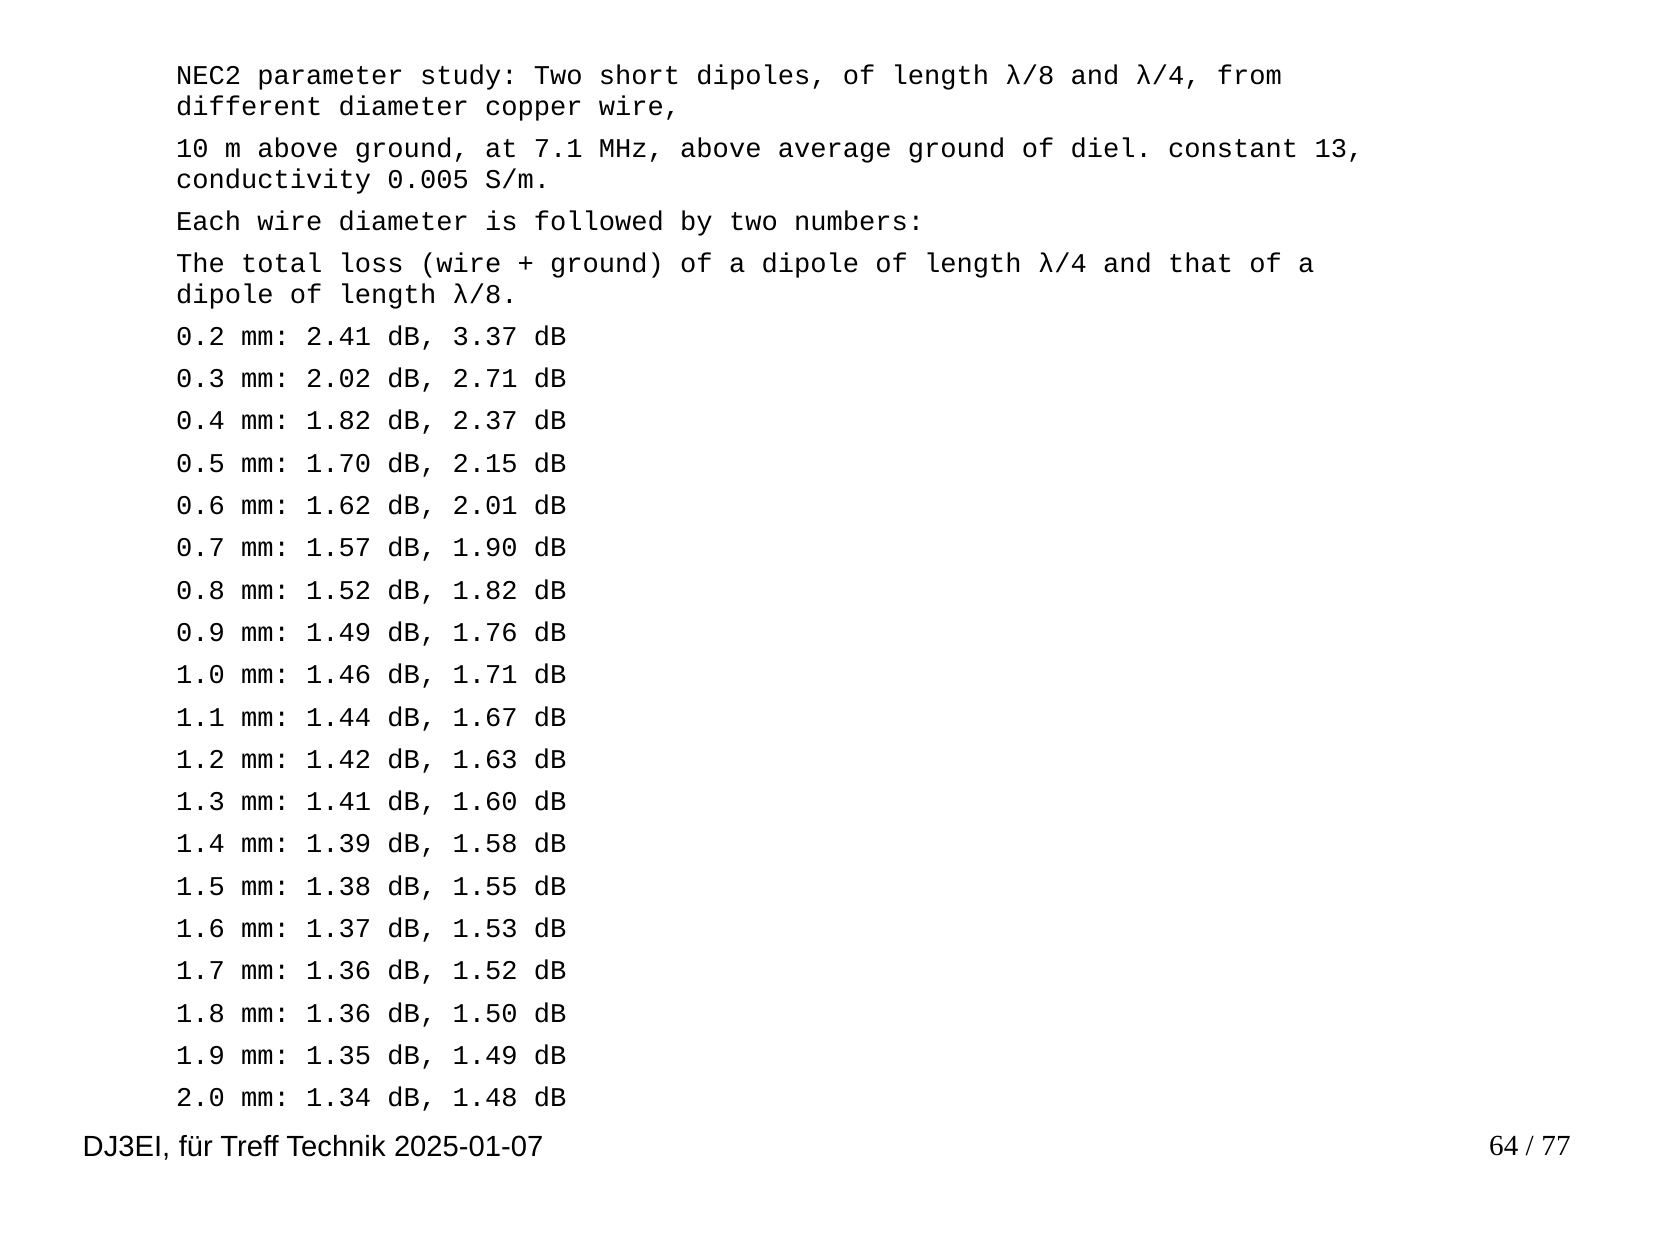

NEC2 parameter study: Two short dipoles, of length λ/8 and λ/4, from different diameter copper wire,
10 m above ground, at 7.1 MHz, above average ground of diel. constant 13, conductivity 0.005 S/m.
Each wire diameter is followed by two numbers:
The total loss (wire + ground) of a dipole of length λ/4 and that of a dipole of length λ/8.
0.2 mm: 2.41 dB, 3.37 dB
0.3 mm: 2.02 dB, 2.71 dB
0.4 mm: 1.82 dB, 2.37 dB
0.5 mm: 1.70 dB, 2.15 dB
0.6 mm: 1.62 dB, 2.01 dB
0.7 mm: 1.57 dB, 1.90 dB
0.8 mm: 1.52 dB, 1.82 dB
0.9 mm: 1.49 dB, 1.76 dB
1.0 mm: 1.46 dB, 1.71 dB
1.1 mm: 1.44 dB, 1.67 dB
1.2 mm: 1.42 dB, 1.63 dB
1.3 mm: 1.41 dB, 1.60 dB
1.4 mm: 1.39 dB, 1.58 dB
1.5 mm: 1.38 dB, 1.55 dB
1.6 mm: 1.37 dB, 1.53 dB
1.7 mm: 1.36 dB, 1.52 dB
1.8 mm: 1.36 dB, 1.50 dB
1.9 mm: 1.35 dB, 1.49 dB
2.0 mm: 1.34 dB, 1.48 dB
64